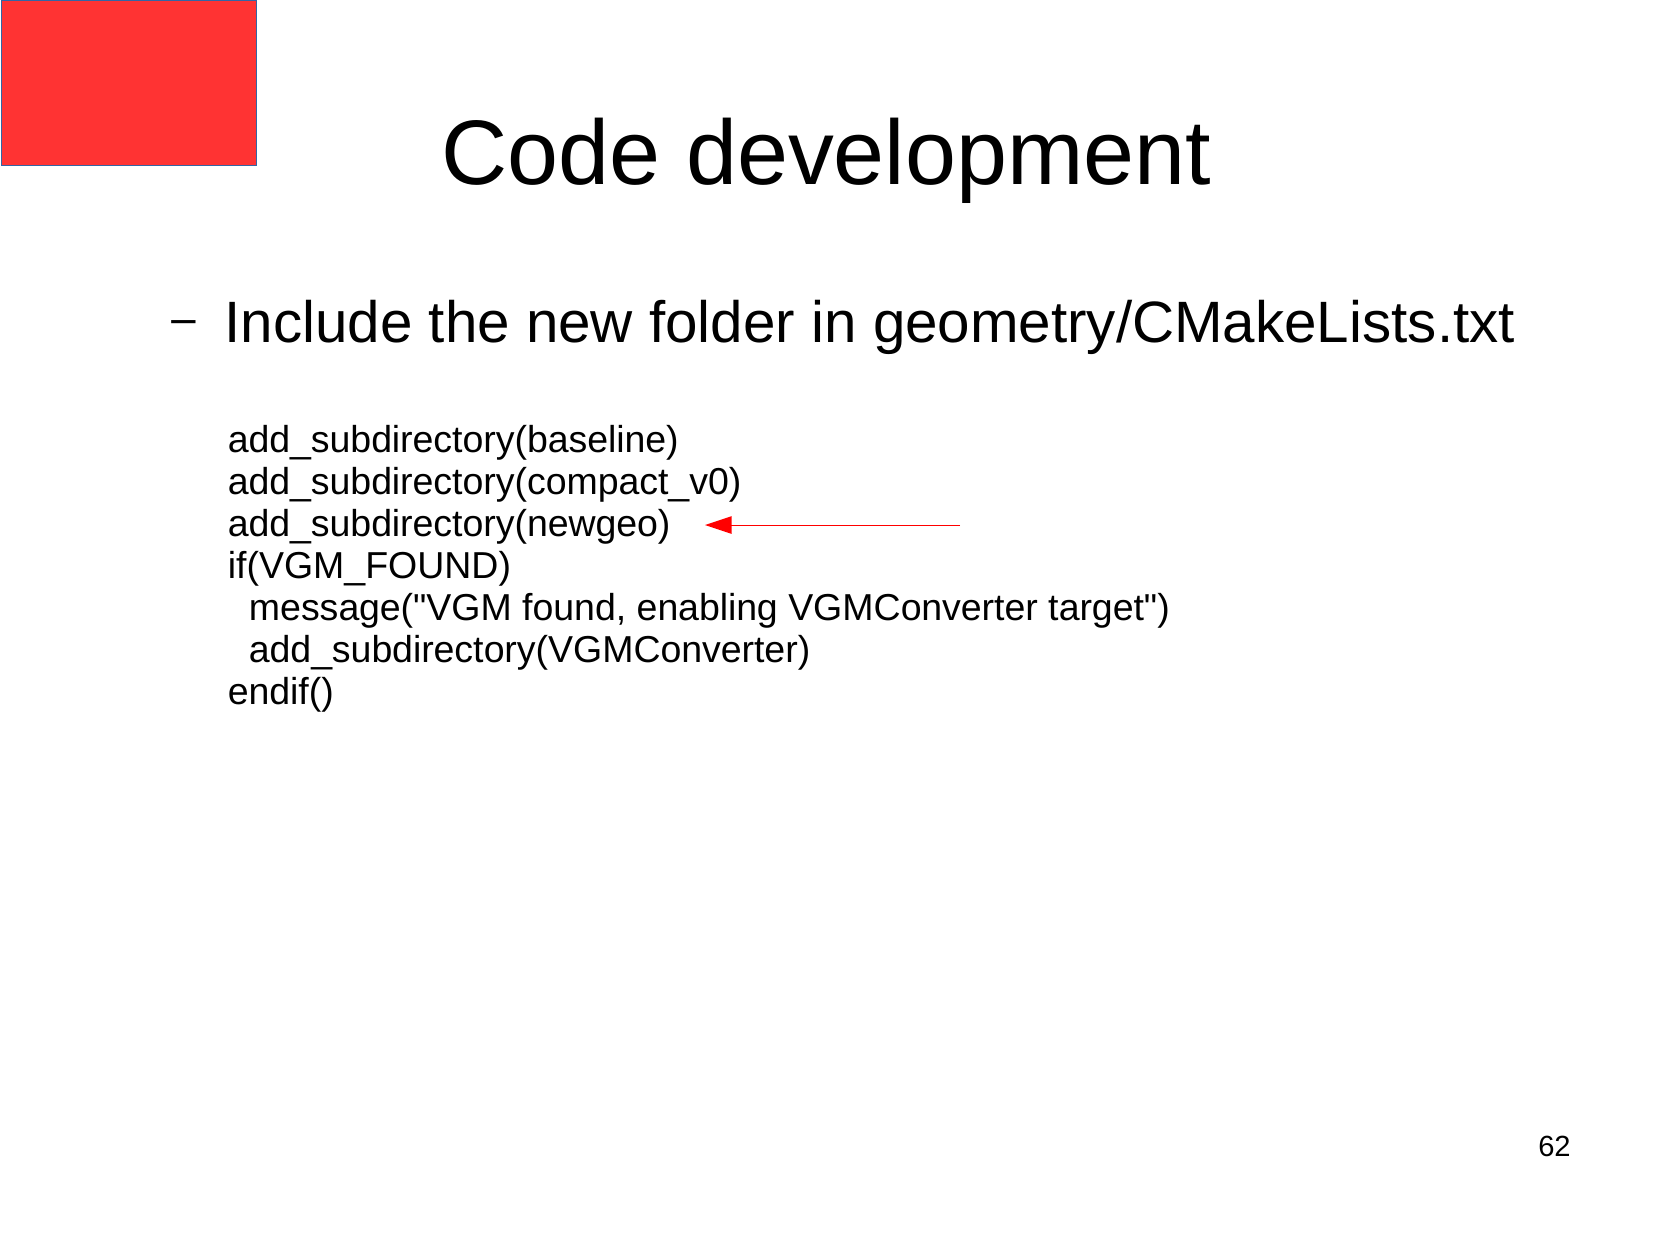

# Code development
Include the new folder in geometry/CMakeLists.txt
add_subdirectory(baseline)
add_subdirectory(compact_v0)
add_subdirectory(newgeo)
if(VGM_FOUND)
 message("VGM found, enabling VGMConverter target")
 add_subdirectory(VGMConverter)
endif()
62